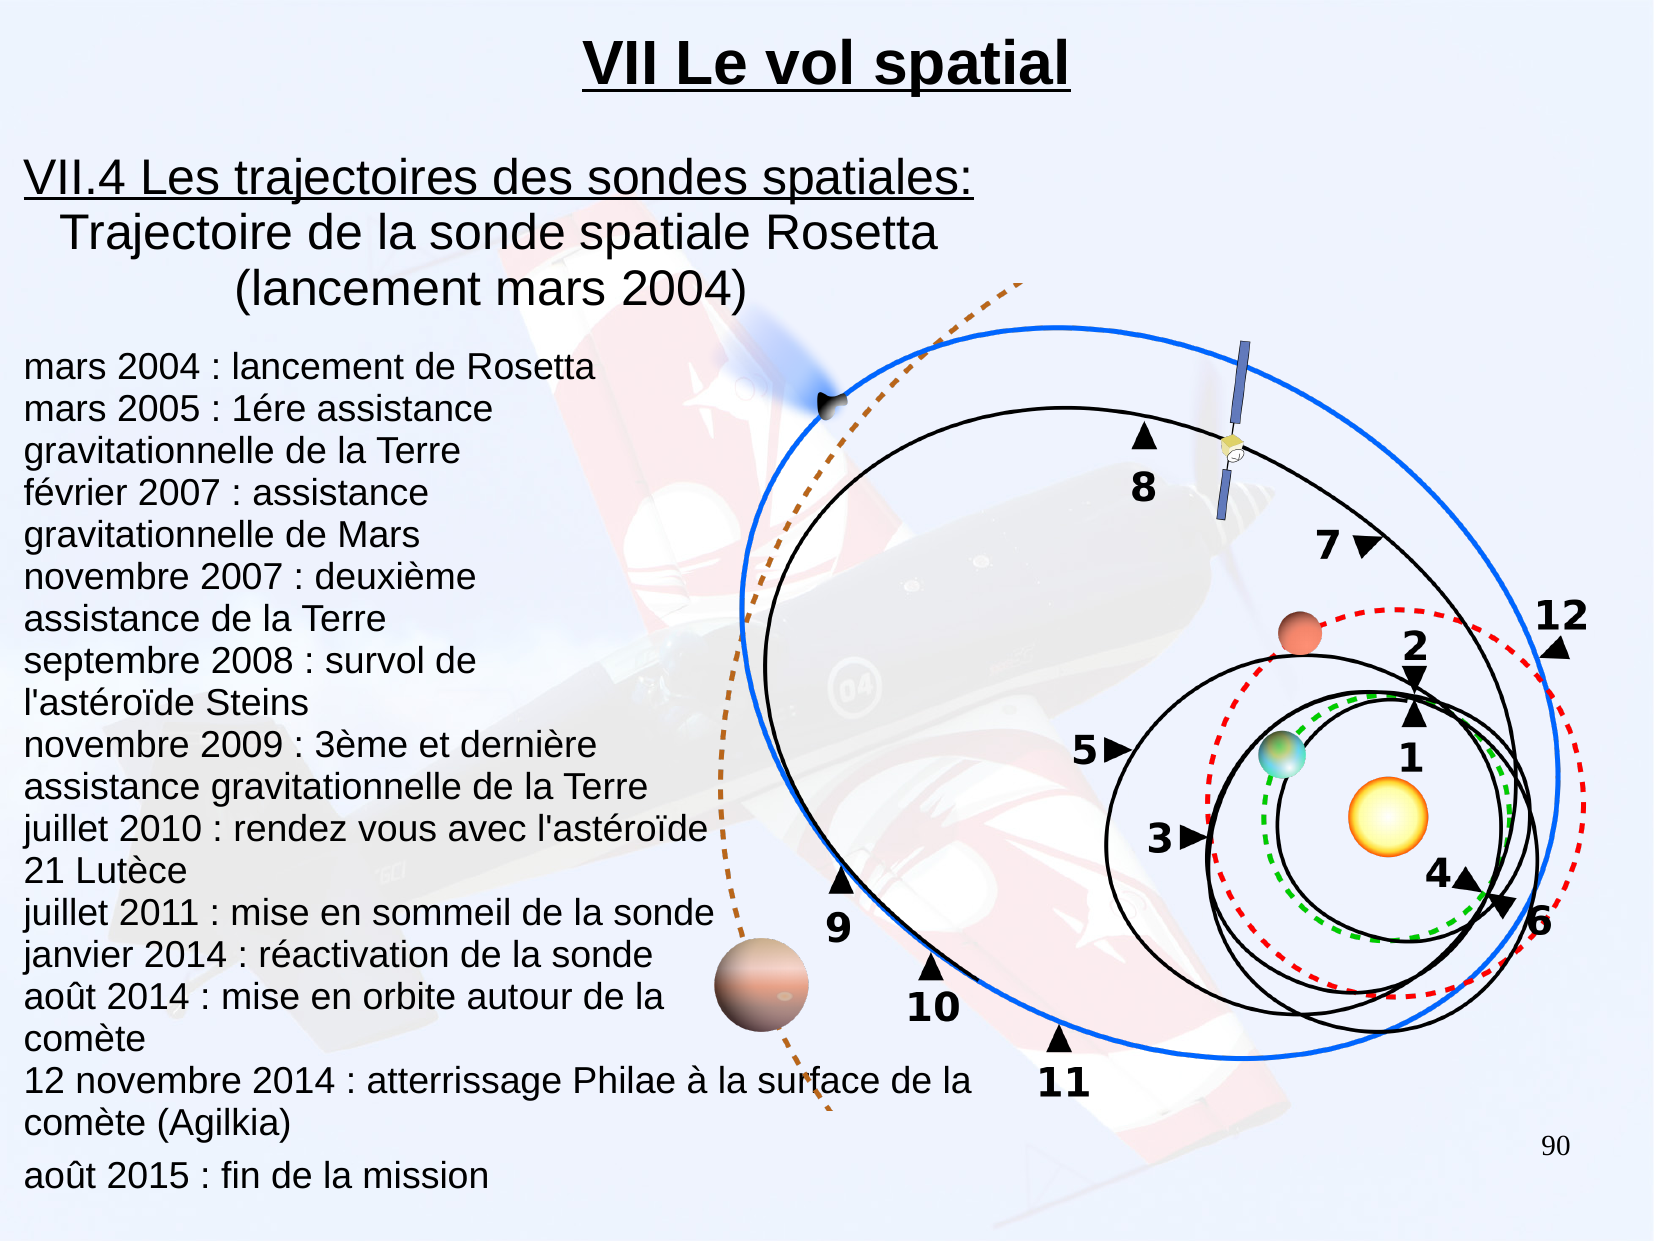

# VII Le vol spatial
VII.4 Les trajectoires des sondes spatiales:
Trajectoire de la sonde spatiale Rosetta (lancement mars 2004)
mars 2004 : lancement de Rosetta
mars 2005 : 1ére assistance
gravitationnelle de la Terre
février 2007 : assistance
gravitationnelle de Mars
novembre 2007 : deuxième
assistance de la Terre
septembre 2008 : survol de
l'astéroïde Steins
novembre 2009 : 3ème et dernière
assistance gravitationnelle de la Terre
juillet 2010 : rendez vous avec l'astéroïde
21 Lutèce
juillet 2011 : mise en sommeil de la sonde
janvier 2014 : réactivation de la sonde
août 2014 : mise en orbite autour de la
comète
12 novembre 2014 : atterrissage Philae à la surface de la comète (Agilkia)
août 2015 : fin de la mission
90